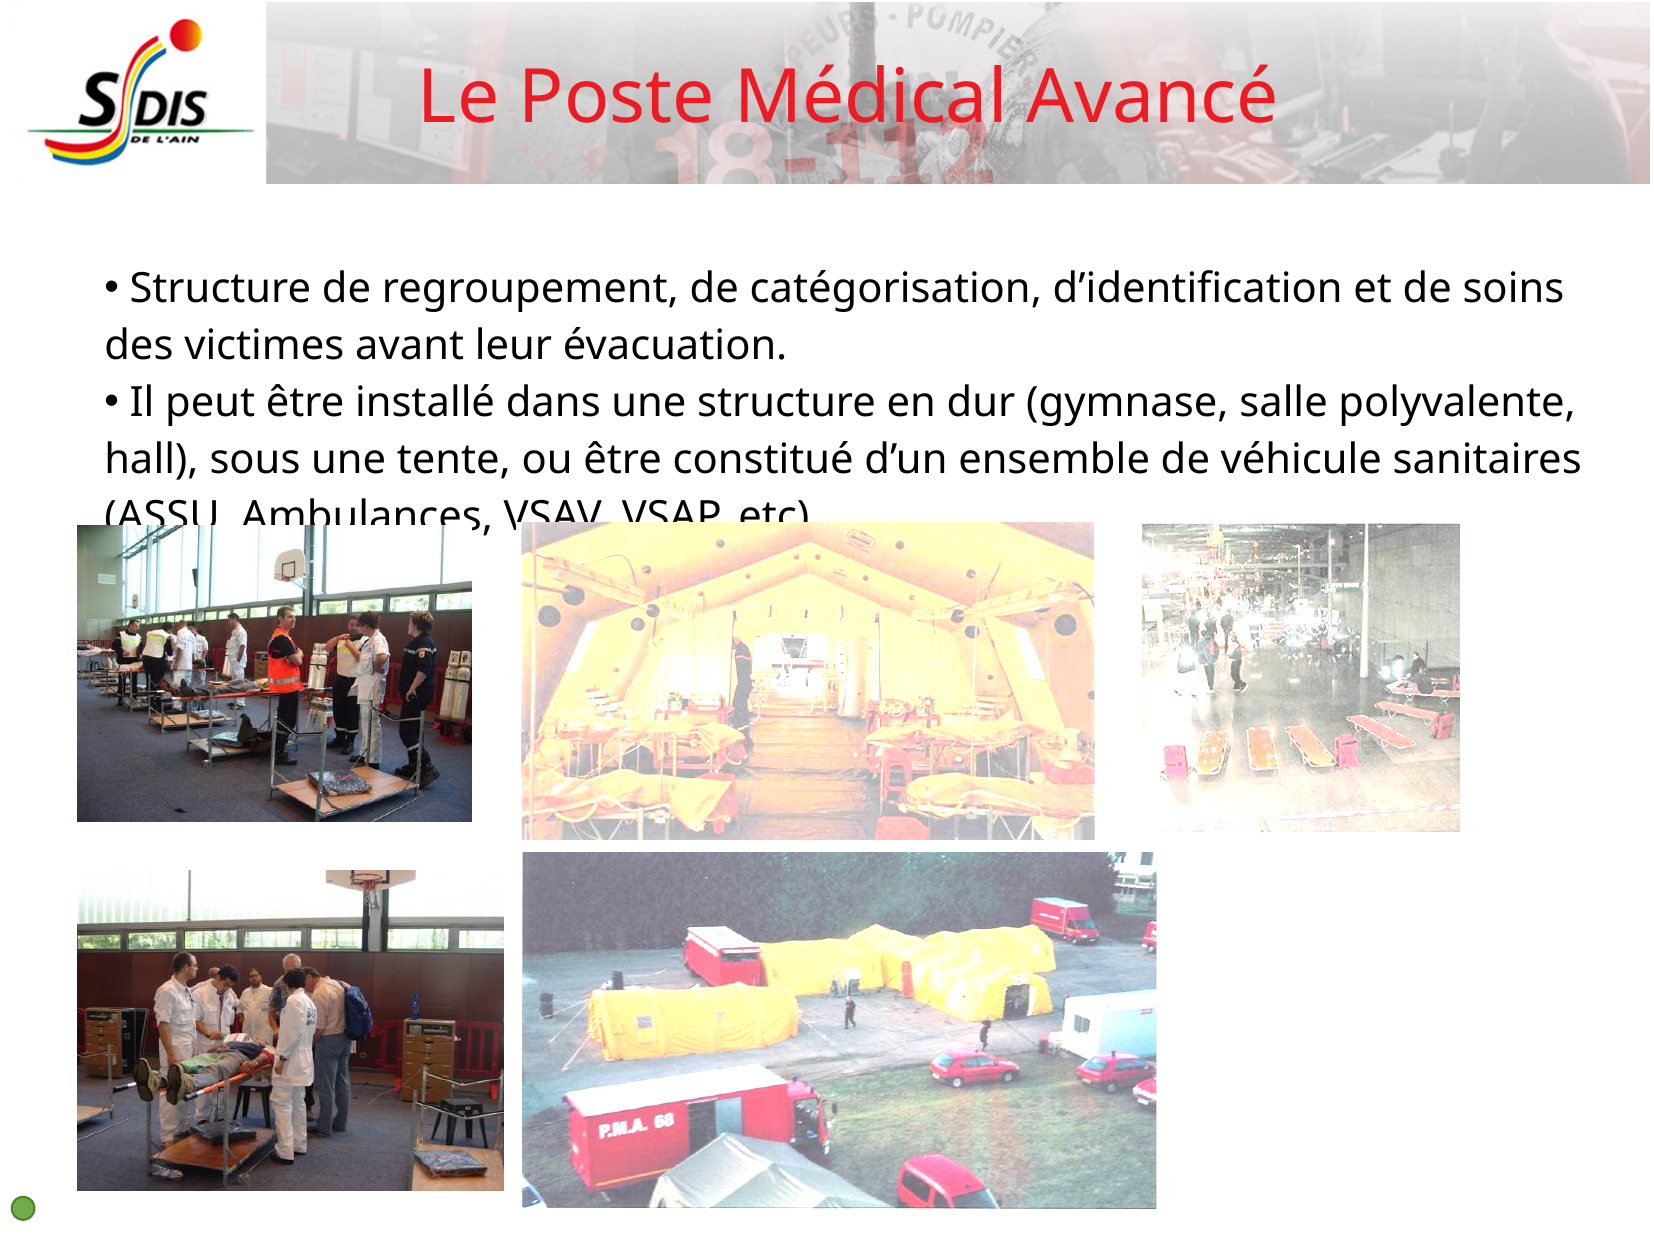

# Le Poste Médical Avancé
 Structure de regroupement, de catégorisation, d’identification et de soins des victimes avant leur évacuation.
 Il peut être installé dans une structure en dur (gymnase, salle polyvalente, hall), sous une tente, ou être constitué d’un ensemble de véhicule sanitaires (ASSU, Ambulances, VSAV, VSAP, etc)